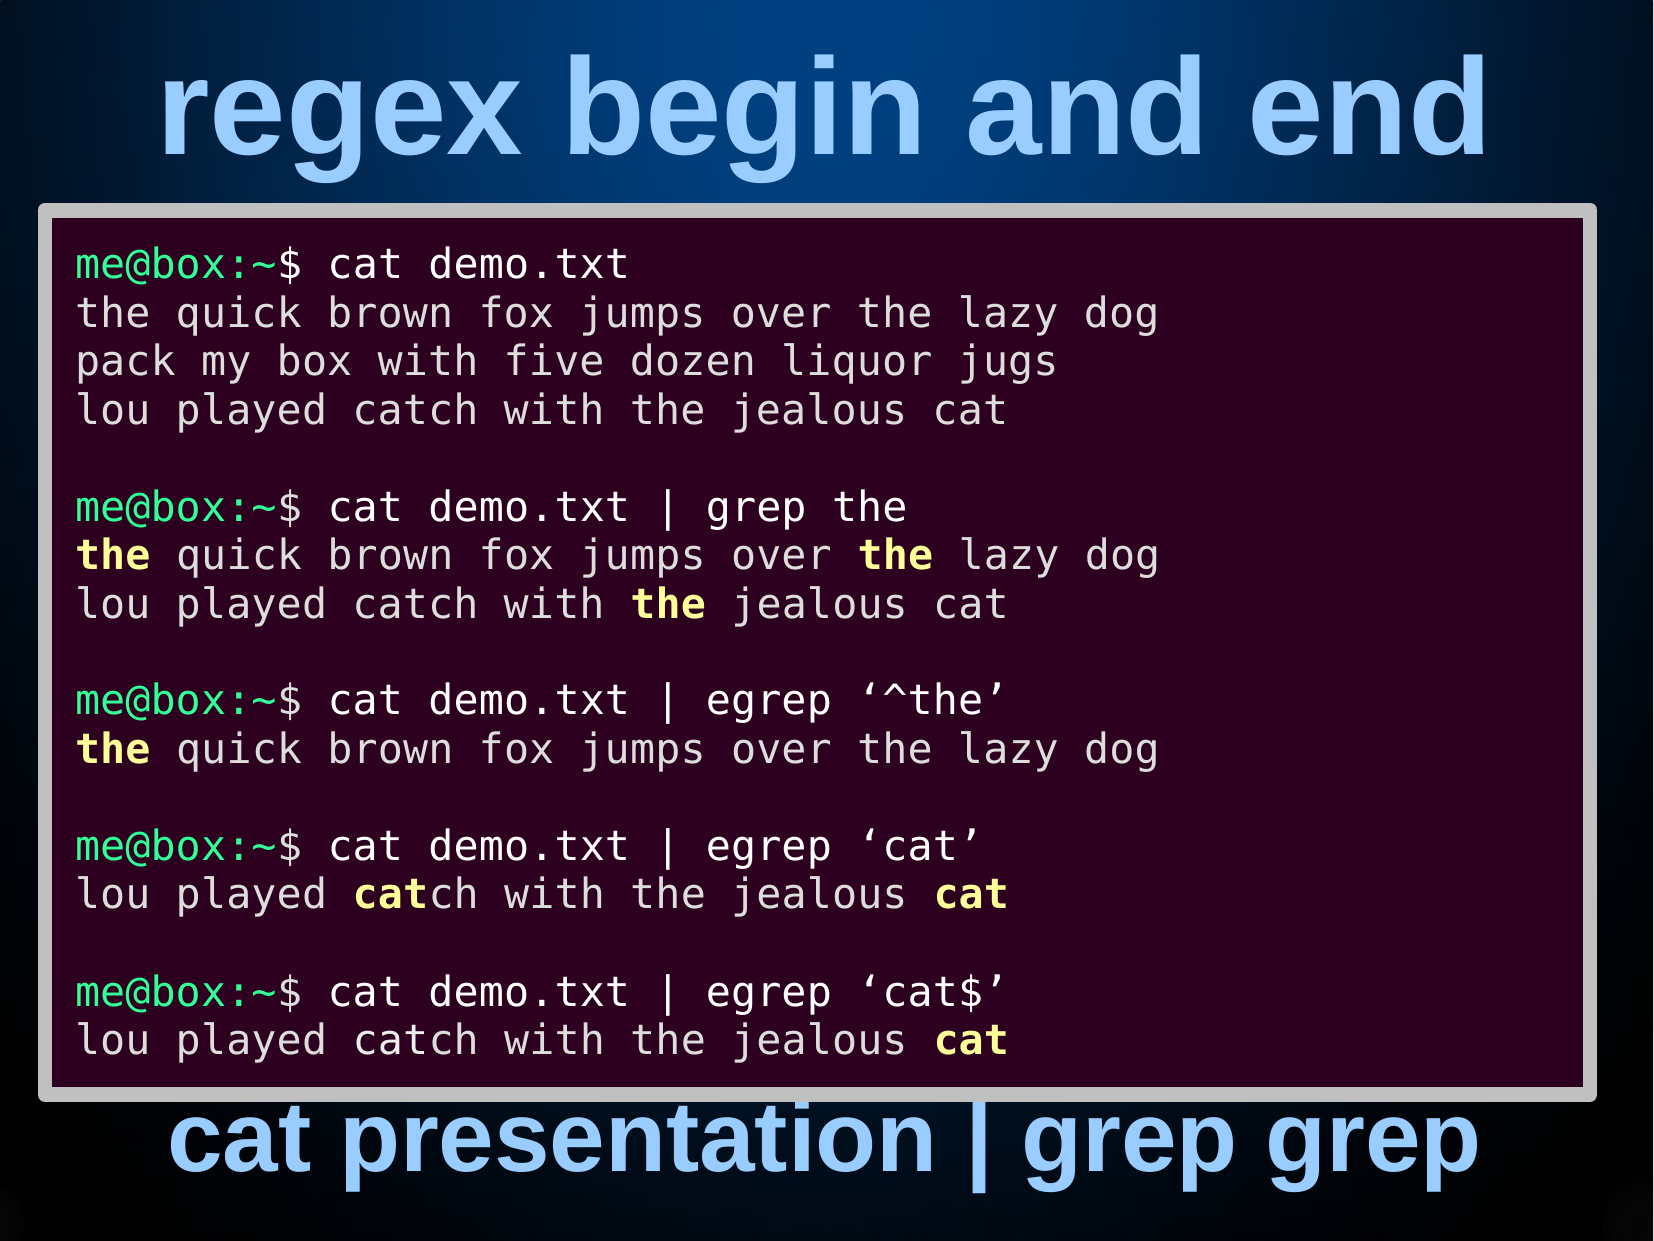

# regex begin and end
me@box:~$ cat demo.txt
the quick brown fox jumps over the lazy dog
pack my box with five dozen liquor jugs
lou played catch with the jealous cat
me@box:~$ cat demo.txt | grep the
the quick brown fox jumps over the lazy dog
lou played catch with the jealous cat
me@box:~$ cat demo.txt | egrep ‘^the’
the quick brown fox jumps over the lazy dog
me@box:~$ cat demo.txt | egrep ‘cat’
lou played catch with the jealous cat
me@box:~$ cat demo.txt | egrep ‘cat$’
lou played catch with the jealous cat
cat presentation | grep grep